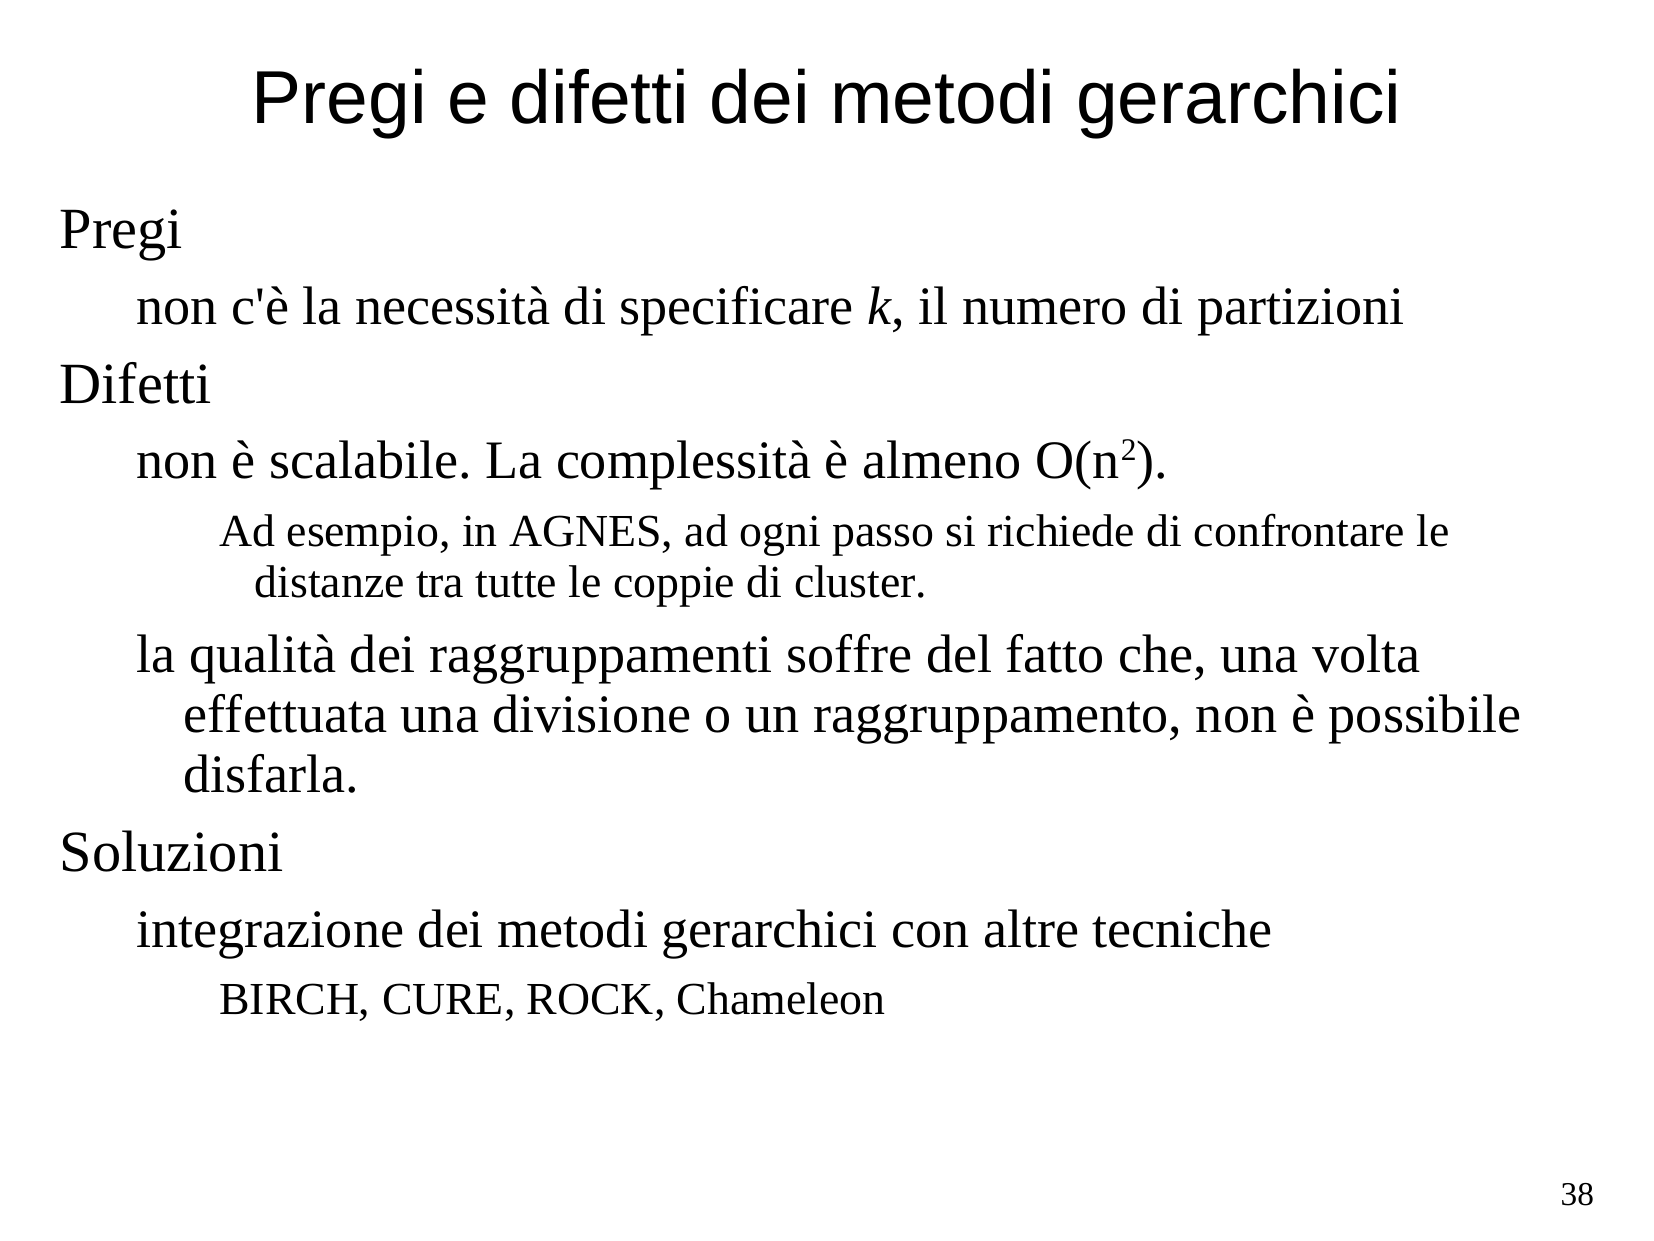

# Pregi e difetti dei metodi gerarchici
Pregi
non c'è la necessità di specificare k, il numero di partizioni
Difetti
non è scalabile. La complessità è almeno O(n2).
Ad esempio, in AGNES, ad ogni passo si richiede di confrontare le distanze tra tutte le coppie di cluster.
la qualità dei raggruppamenti soffre del fatto che, una volta effettuata una divisione o un raggruppamento, non è possibile disfarla.
Soluzioni
integrazione dei metodi gerarchici con altre tecniche
BIRCH, CURE, ROCK, Chameleon